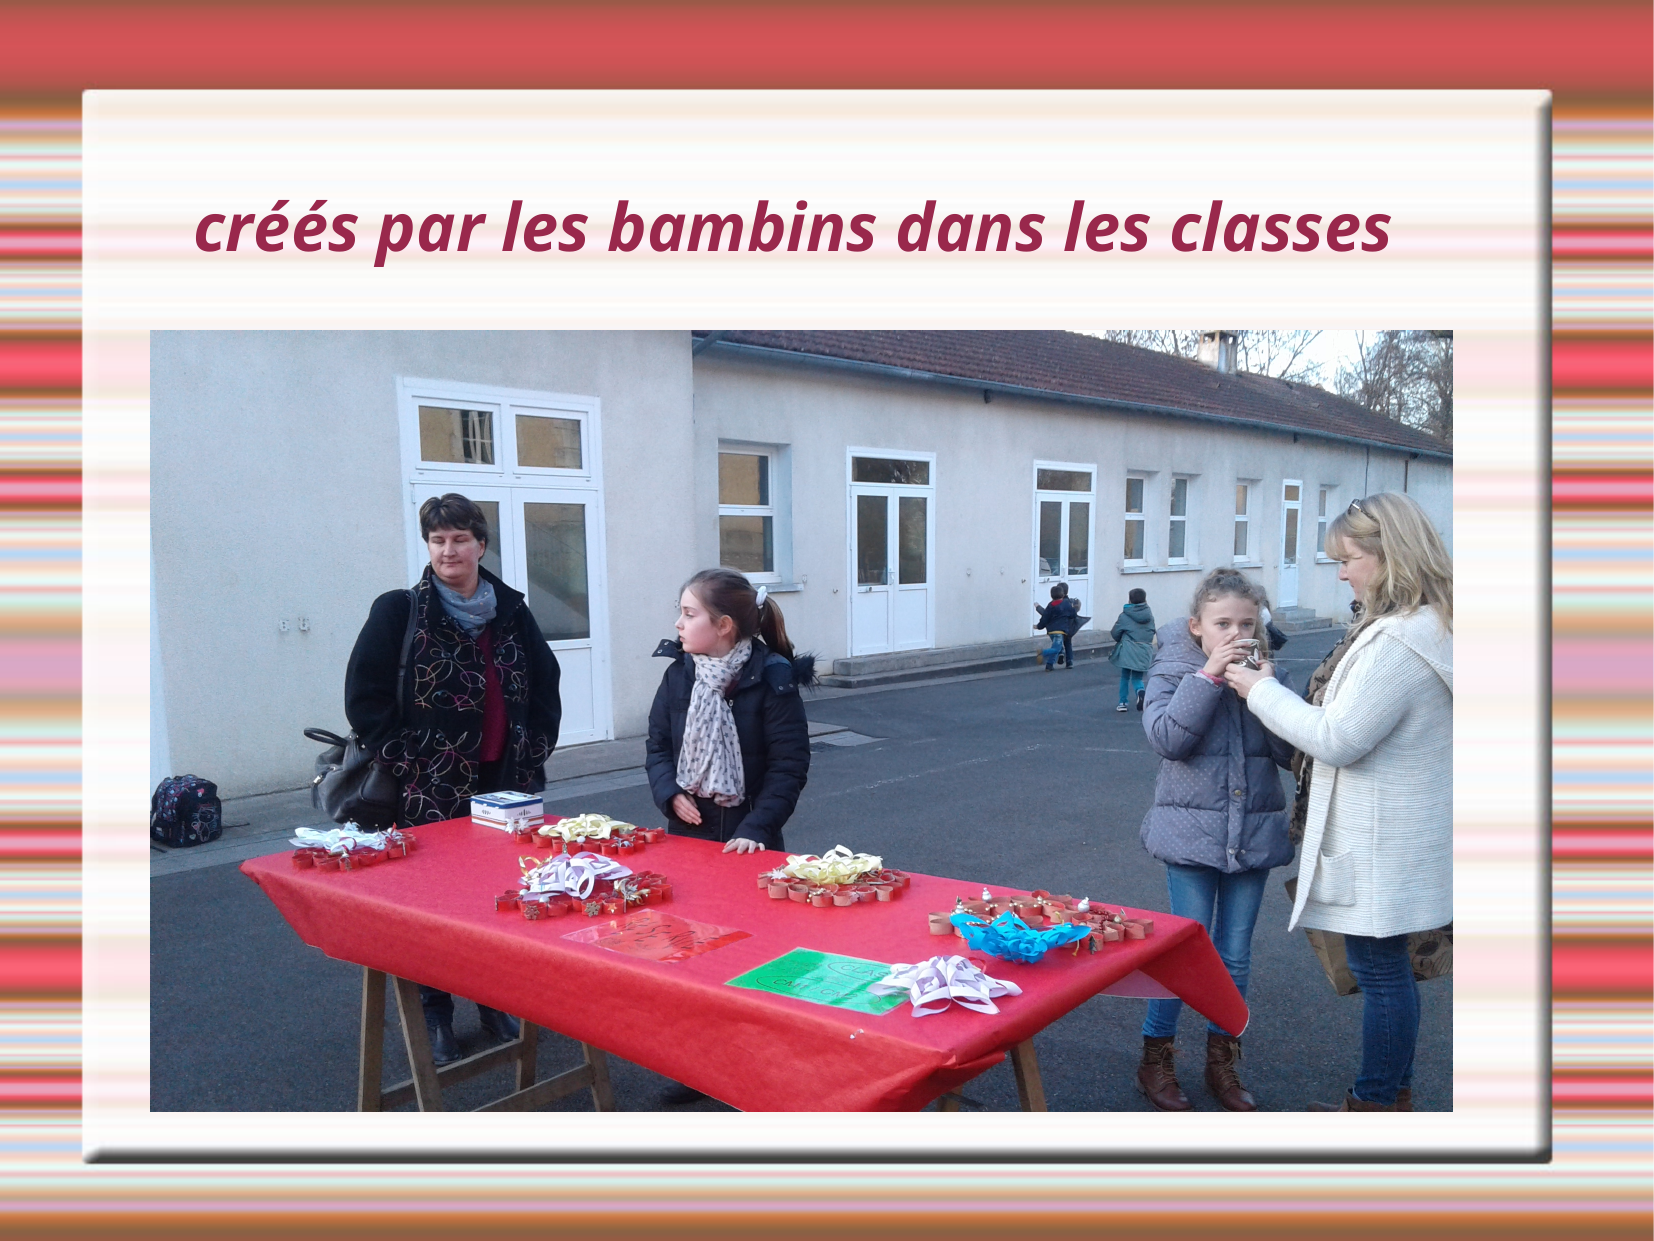

# créés par les bambins dans les classes